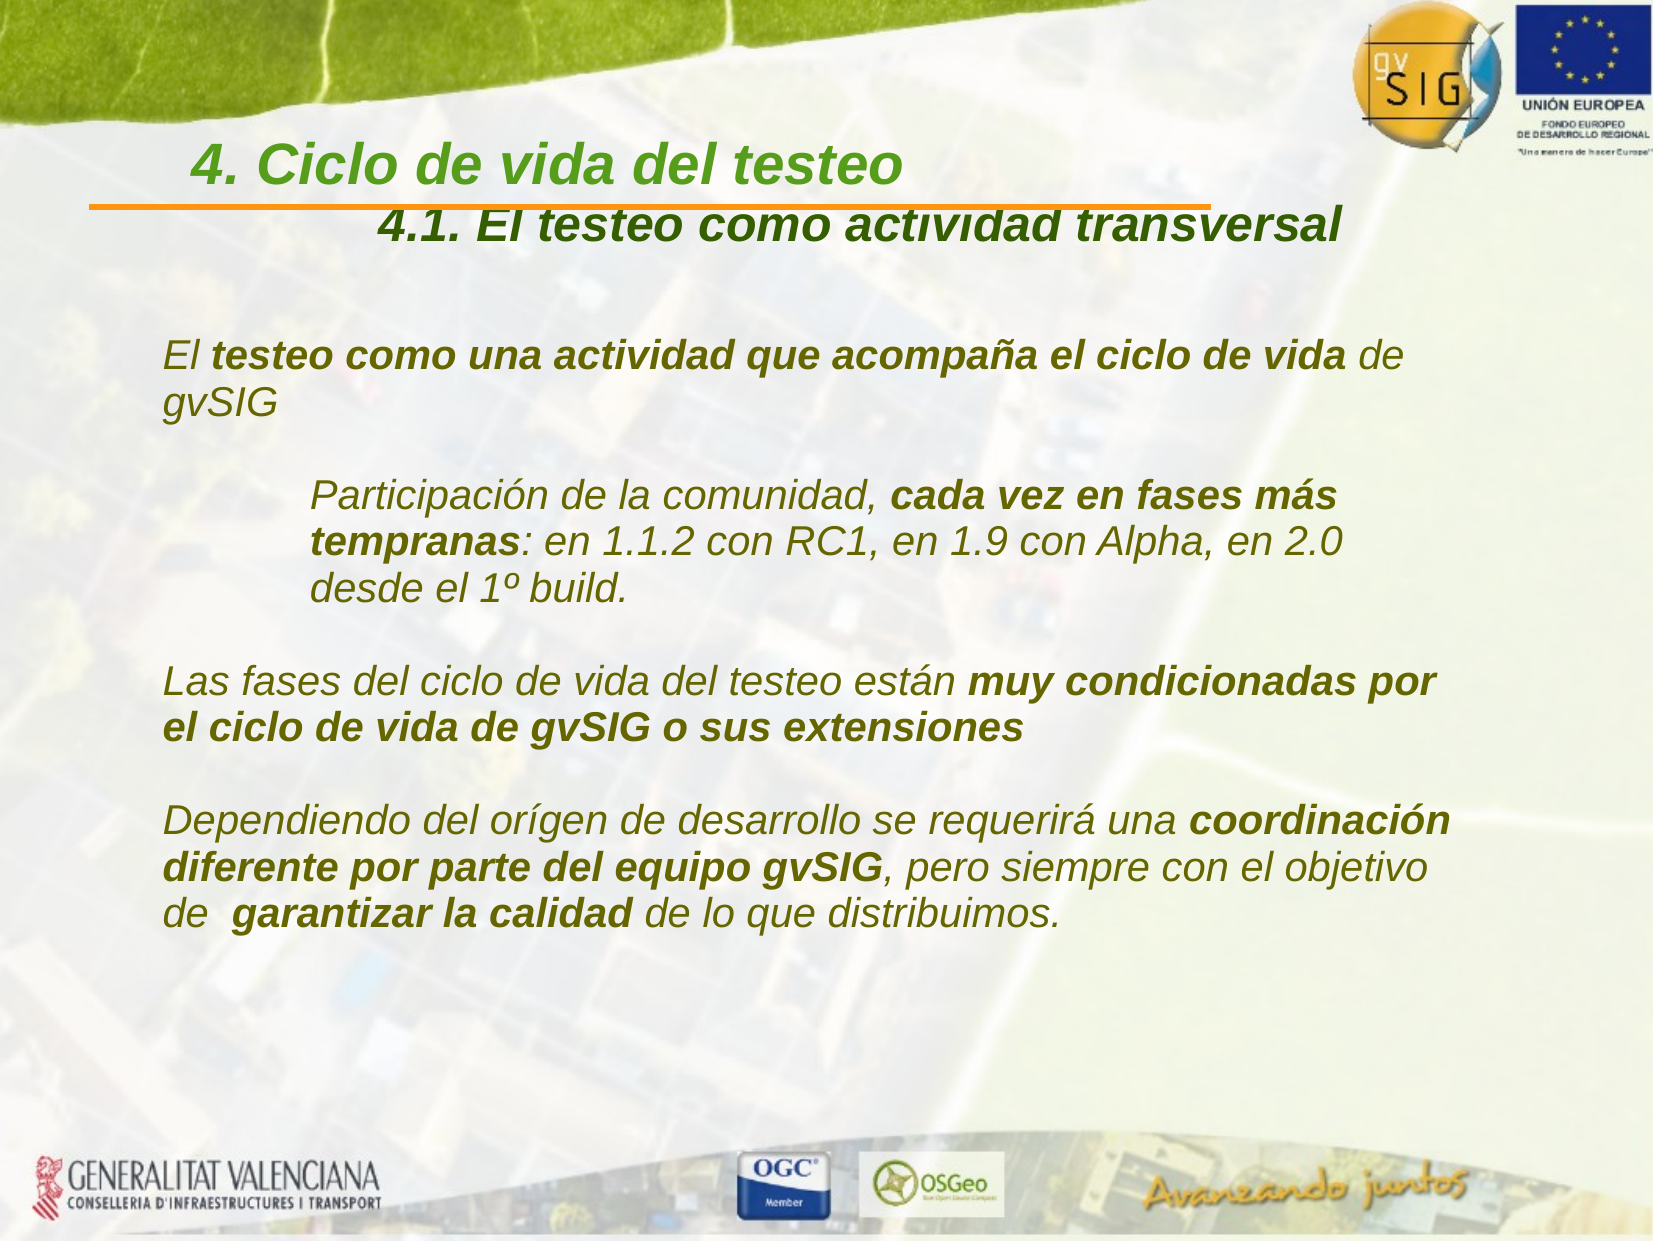

4. Ciclo de vida del testeo
4.1. El testeo como actividad transversal
El testeo como una actividad que acompaña el ciclo de vida de gvSIG
		Participación de la comunidad, cada vez en fases más 			tempranas: en 1.1.2 con RC1, en 1.9 con Alpha, en 2.0
		desde el 1º build.
Las fases del ciclo de vida del testeo están muy condicionadas por el ciclo de vida de gvSIG o sus extensiones
Dependiendo del orígen de desarrollo se requerirá una coordinación diferente por parte del equipo gvSIG, pero siempre con el objetivo de garantizar la calidad de lo que distribuimos.